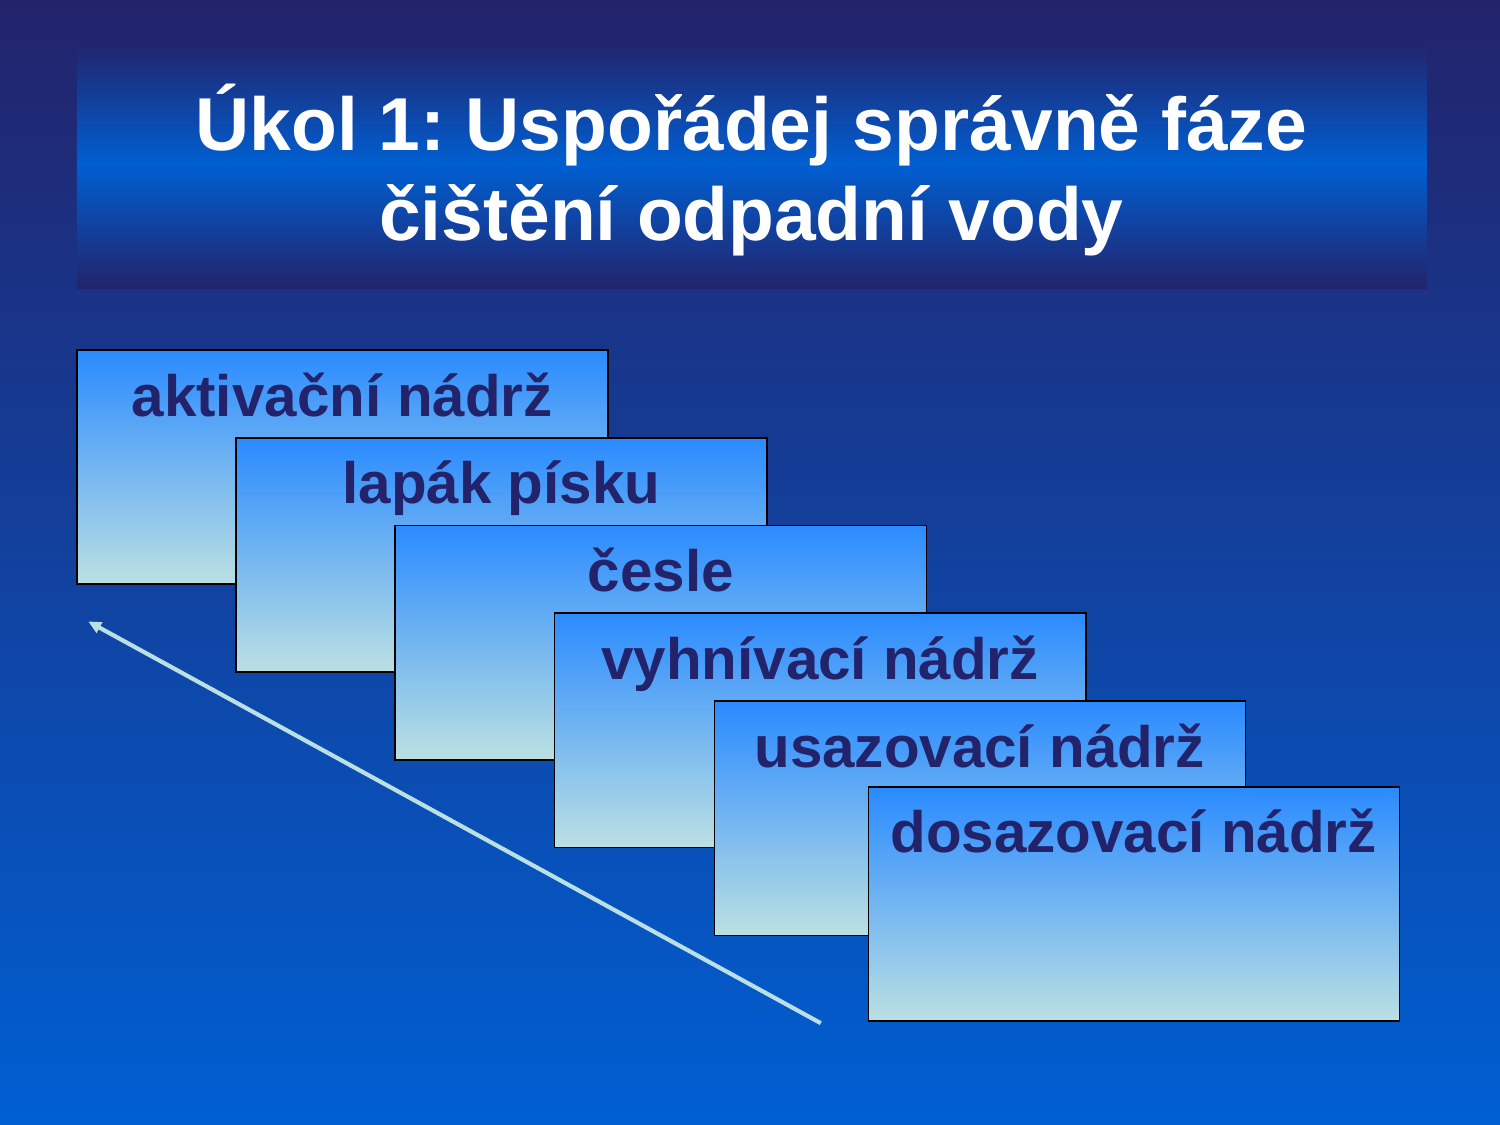

# Úkol 1: Uspořádej správně fáze čištění odpadní vody
aktivační nádrž
lapák písku
česle
vyhnívací nádrž
usazovací nádrž
dosazovací nádrž